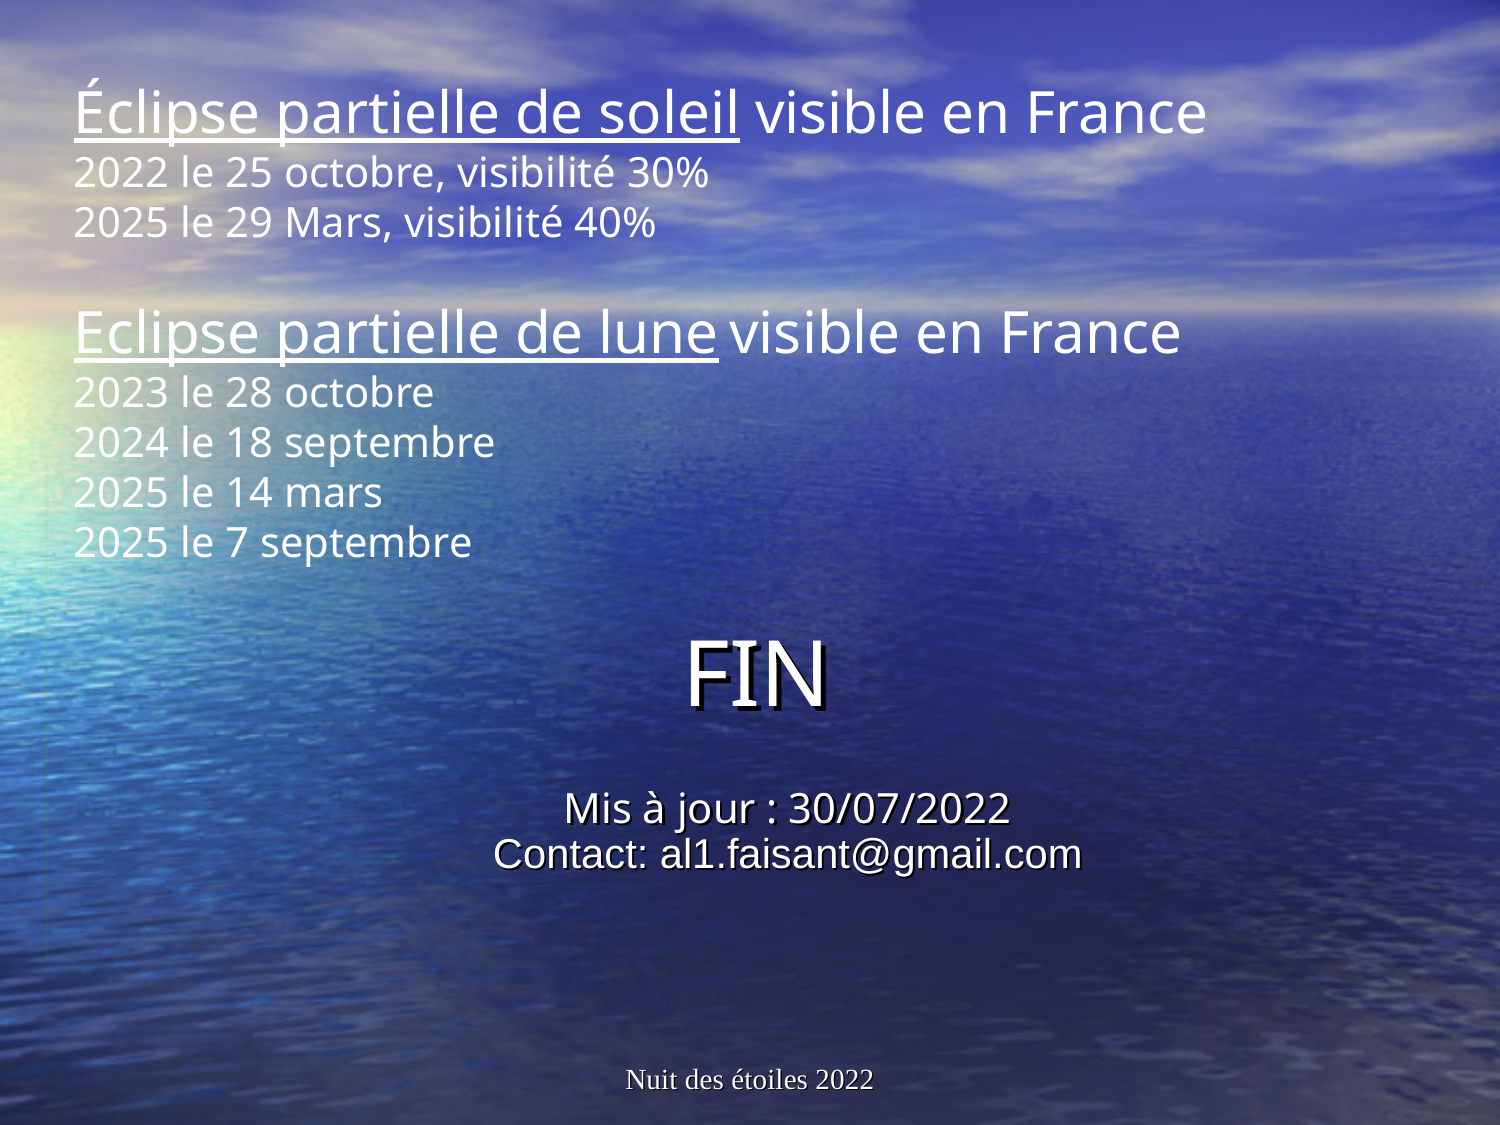

Éclipse partielle de soleil visible en France
2022 le 25 octobre, visibilité 30%
2025 le 29 Mars, visibilité 40%
Eclipse partielle de lune visible en France
2023 le 28 octobre
2024 le 18 septembre
2025 le 14 mars
2025 le 7 septembre
# FIN
Mis à jour : 30/07/2022
Contact: al1.faisant@gmail.com
Nuit des étoiles 2022